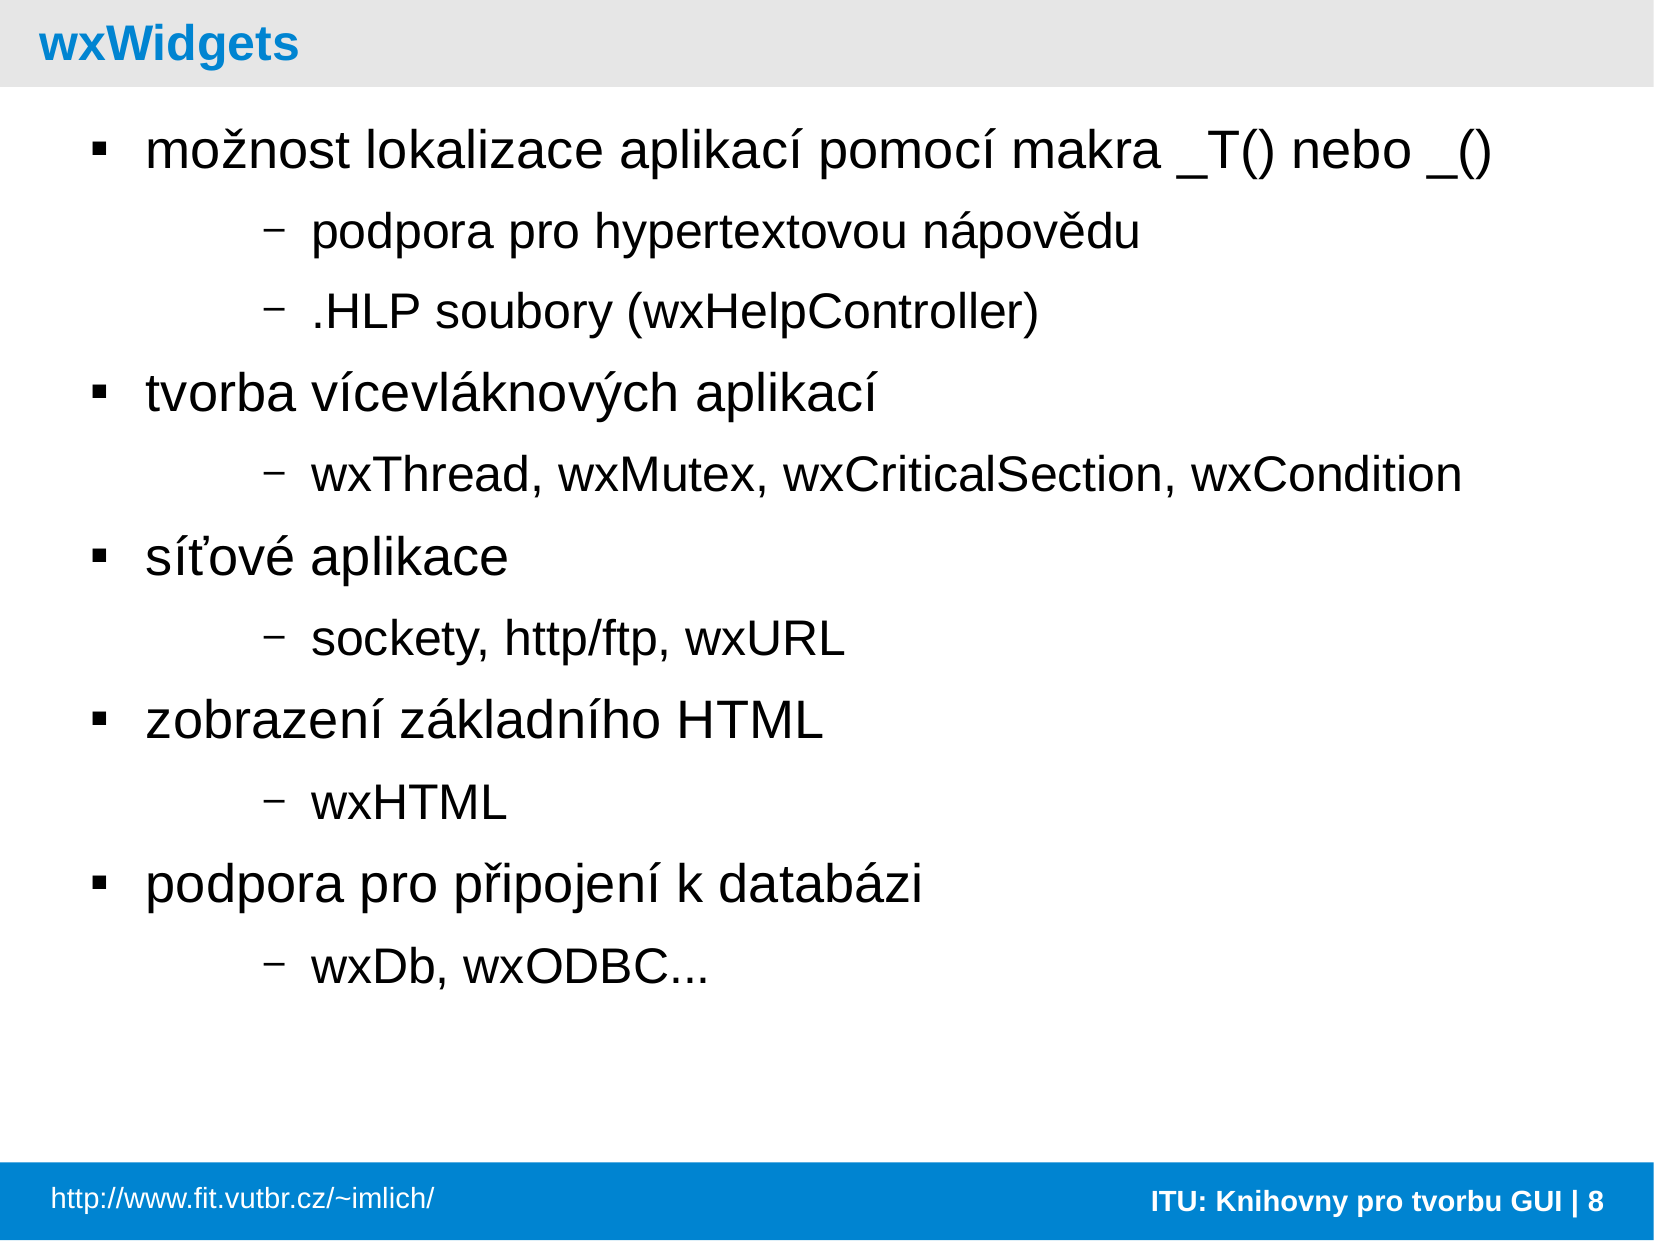

# wxWidgets
možnost lokalizace aplikací pomocí makra _T() nebo _()
podpora pro hypertextovou nápovědu
.HLP soubory (wxHelpController)
tvorba vícevláknových aplikací
wxThread, wxMutex, wxCriticalSection, wxCondition
síťové aplikace
sockety, http/ftp, wxURL
zobrazení základního HTML
wxHTML
podpora pro připojení k databázi
wxDb, wxODBC...